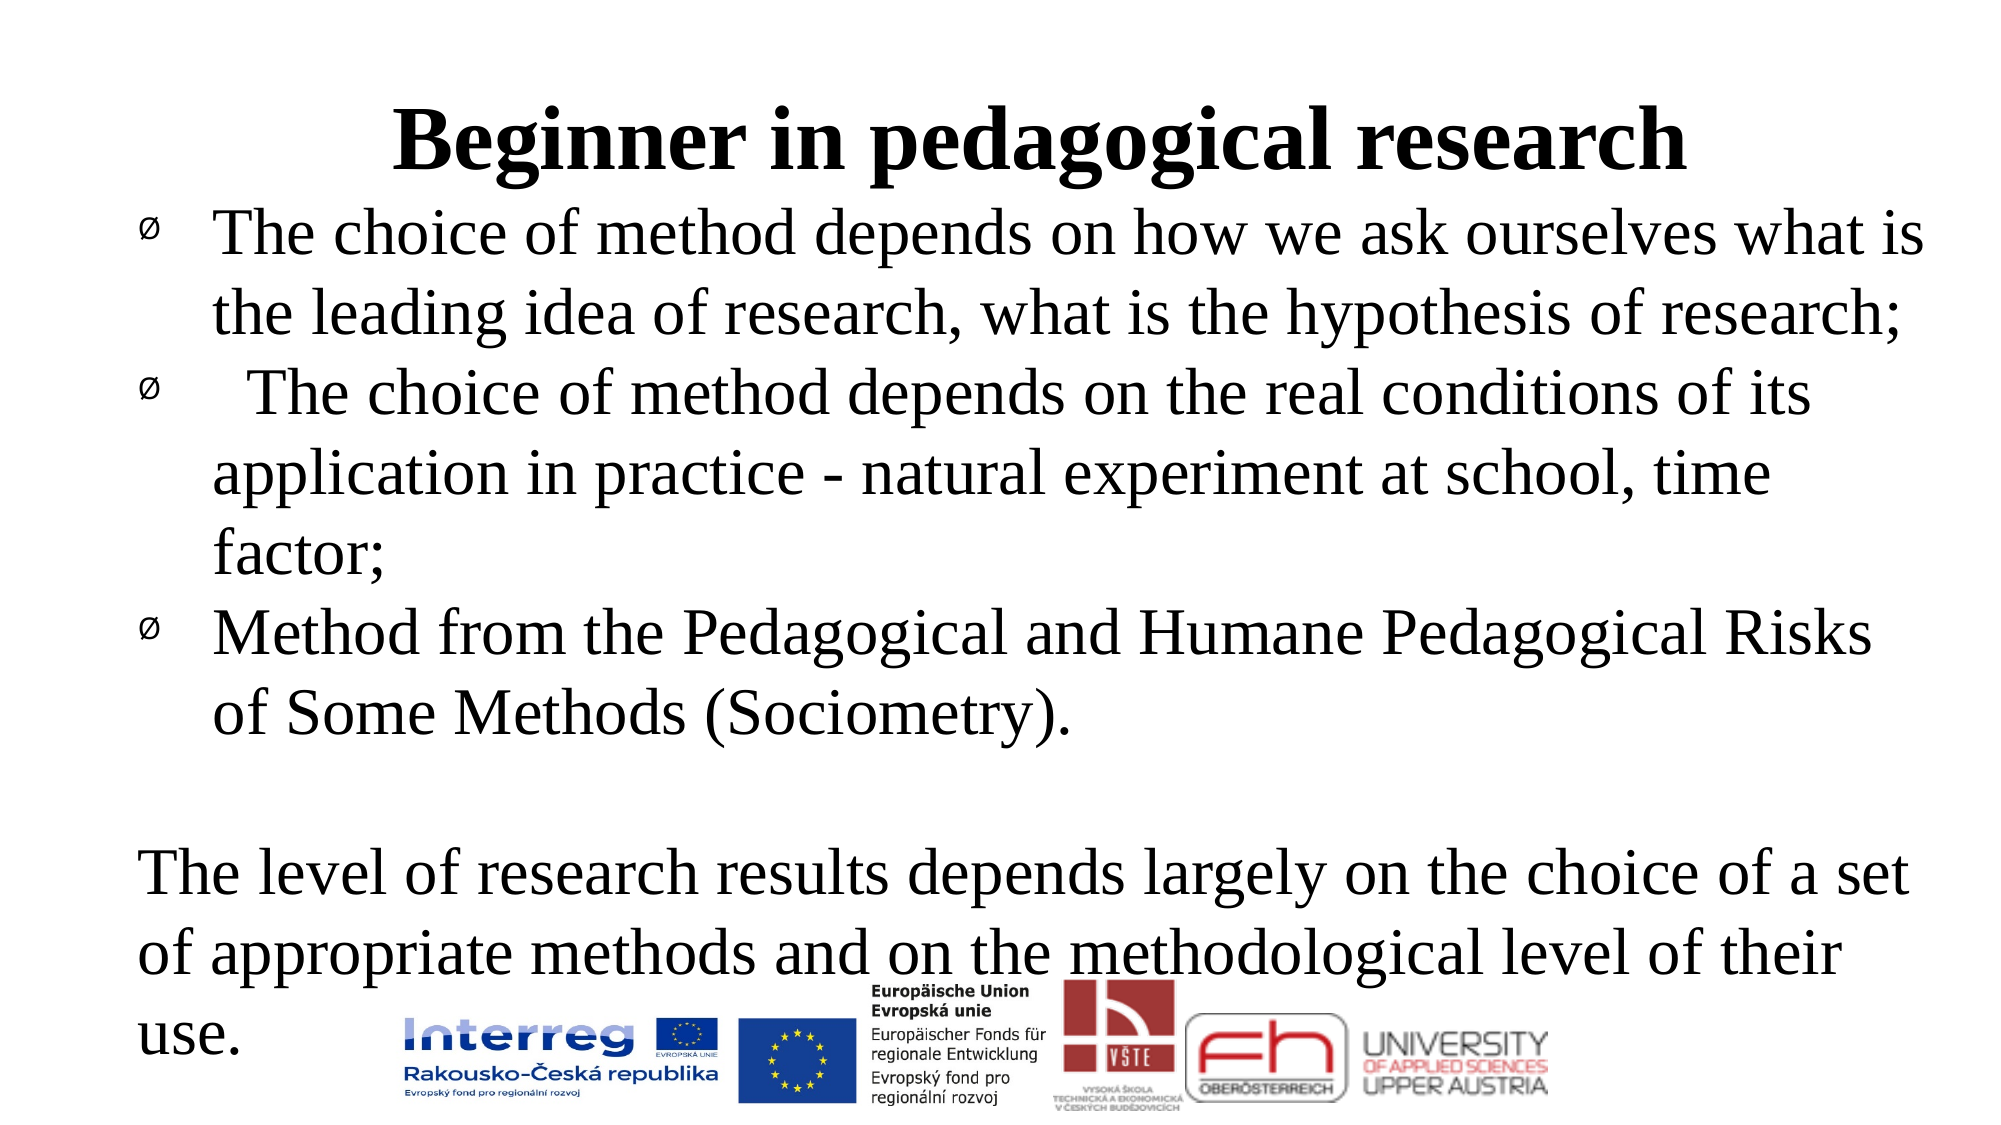

Beginner in pedagogical research
The choice of method depends on how we ask ourselves what is the leading idea of research, what is the hypothesis of research;
  The choice of method depends on the real conditions of its application in practice - natural experiment at school, time factor;
Method from the Pedagogical and Humane Pedagogical Risks of Some Methods (Sociometry).
The level of research results depends largely on the choice of a set of appropriate methods and on the methodological level of their use.
#